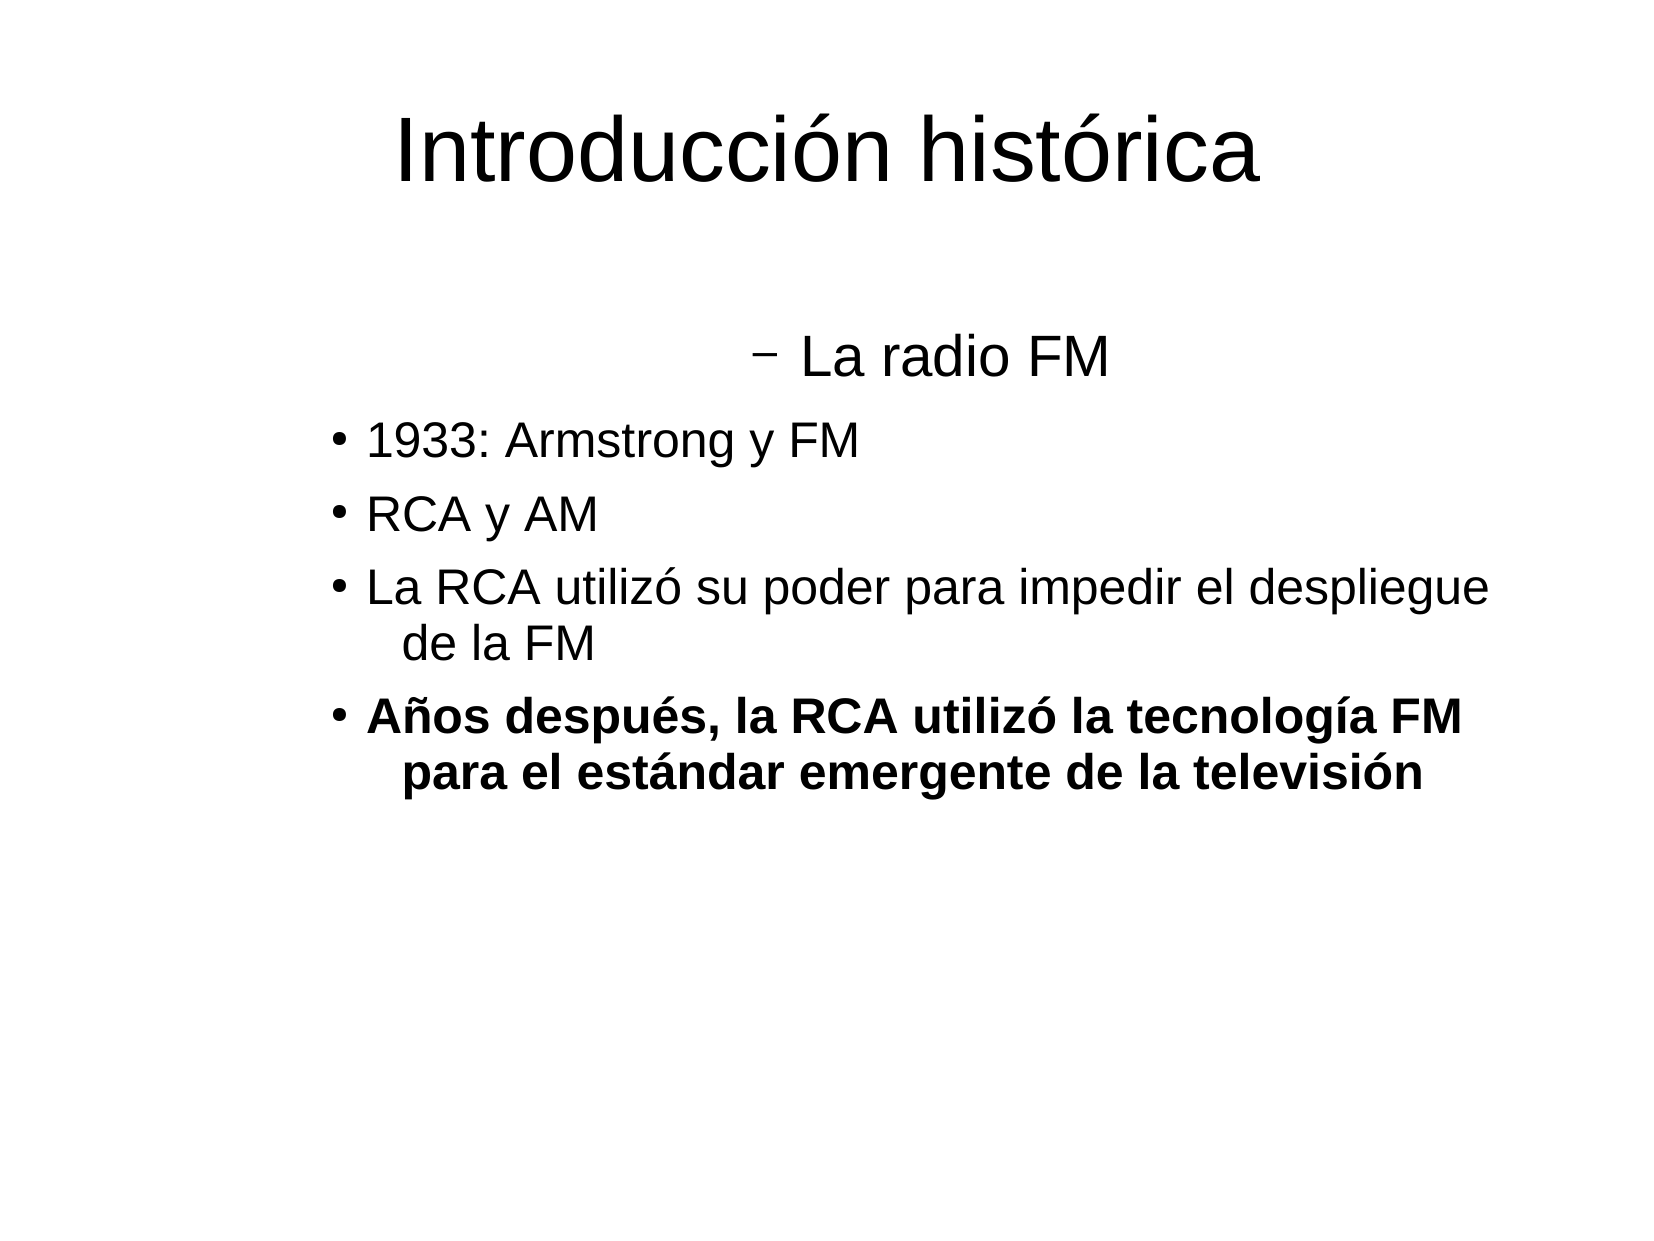

# Introducción histórica
La radio FM
1933: Armstrong y FM
RCA y AM
La RCA utilizó su poder para impedir el despliegue de la FM
Años después, la RCA utilizó la tecnología FM para el estándar emergente de la televisión